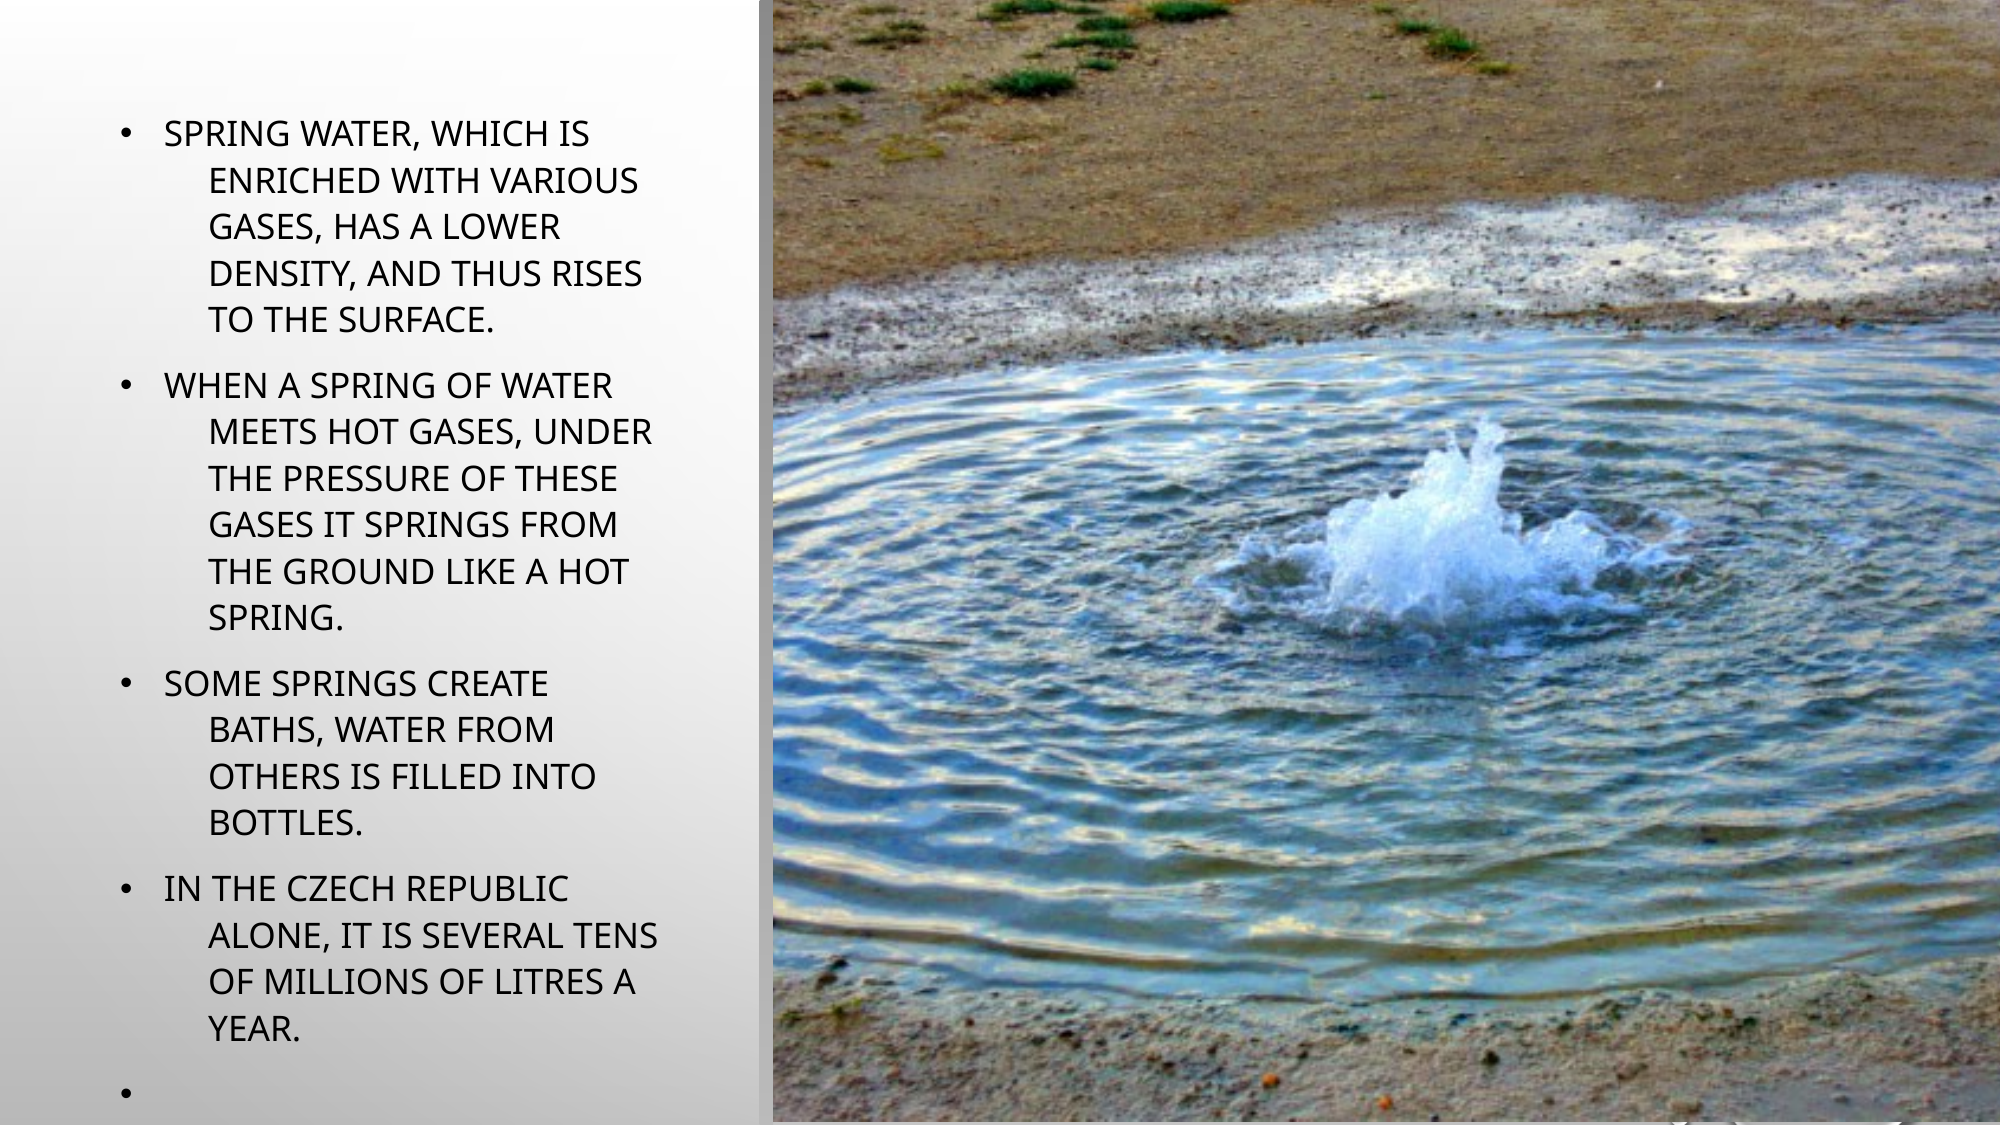

# Spring water, which is enriched with various gases, has a lower density, and thus rises to the surface.
When a spring of water meets hot gases, under the pressure of these gases it springs from the ground like a hot spring.
Some springs create baths, water from others is filled into bottles.
In the Czech Republic alone, it is several tens of millions of litres a year.